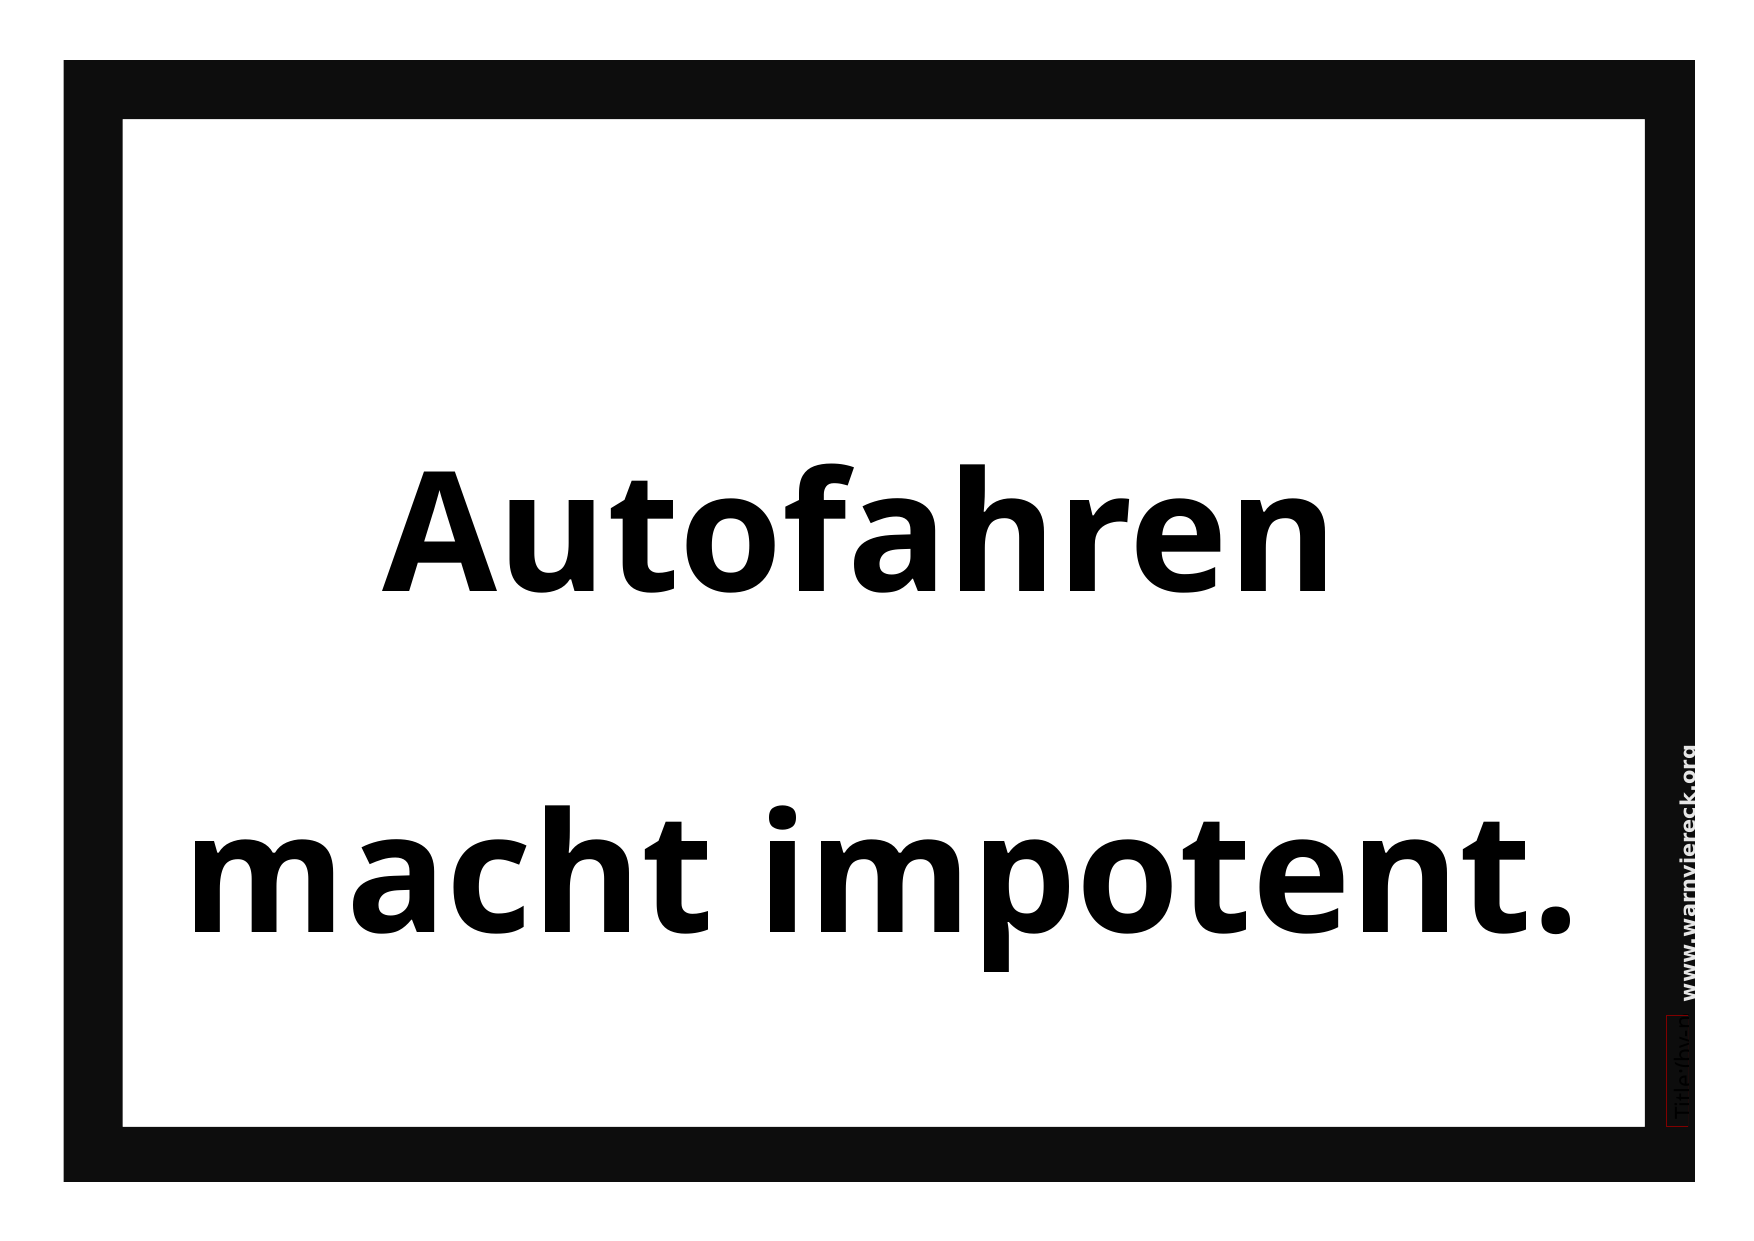

Autofahren
macht impotent.
Langes Sitzen überhitzt die Hoden.